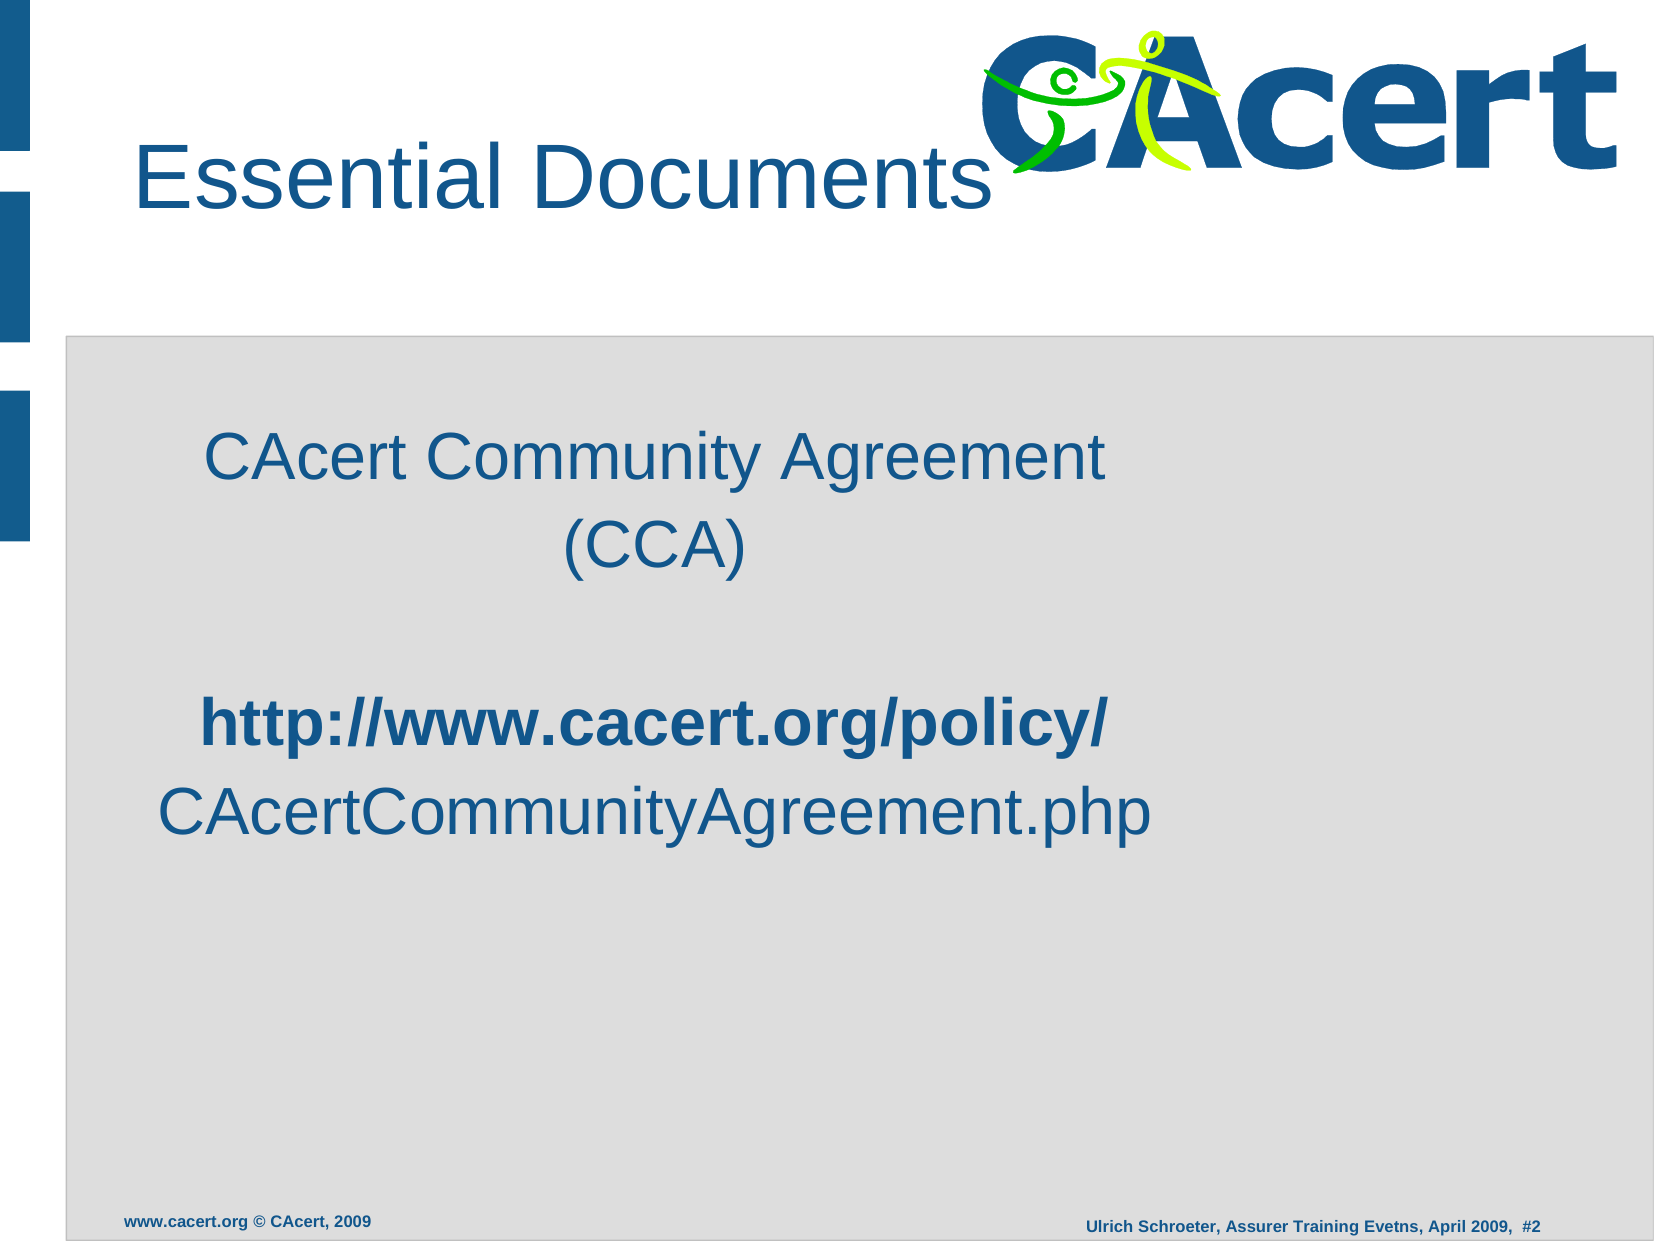

Essential Documents
CAcert Community Agreement
(CCA)
http://www.cacert.org/policy/
CAcertCommunityAgreement.php